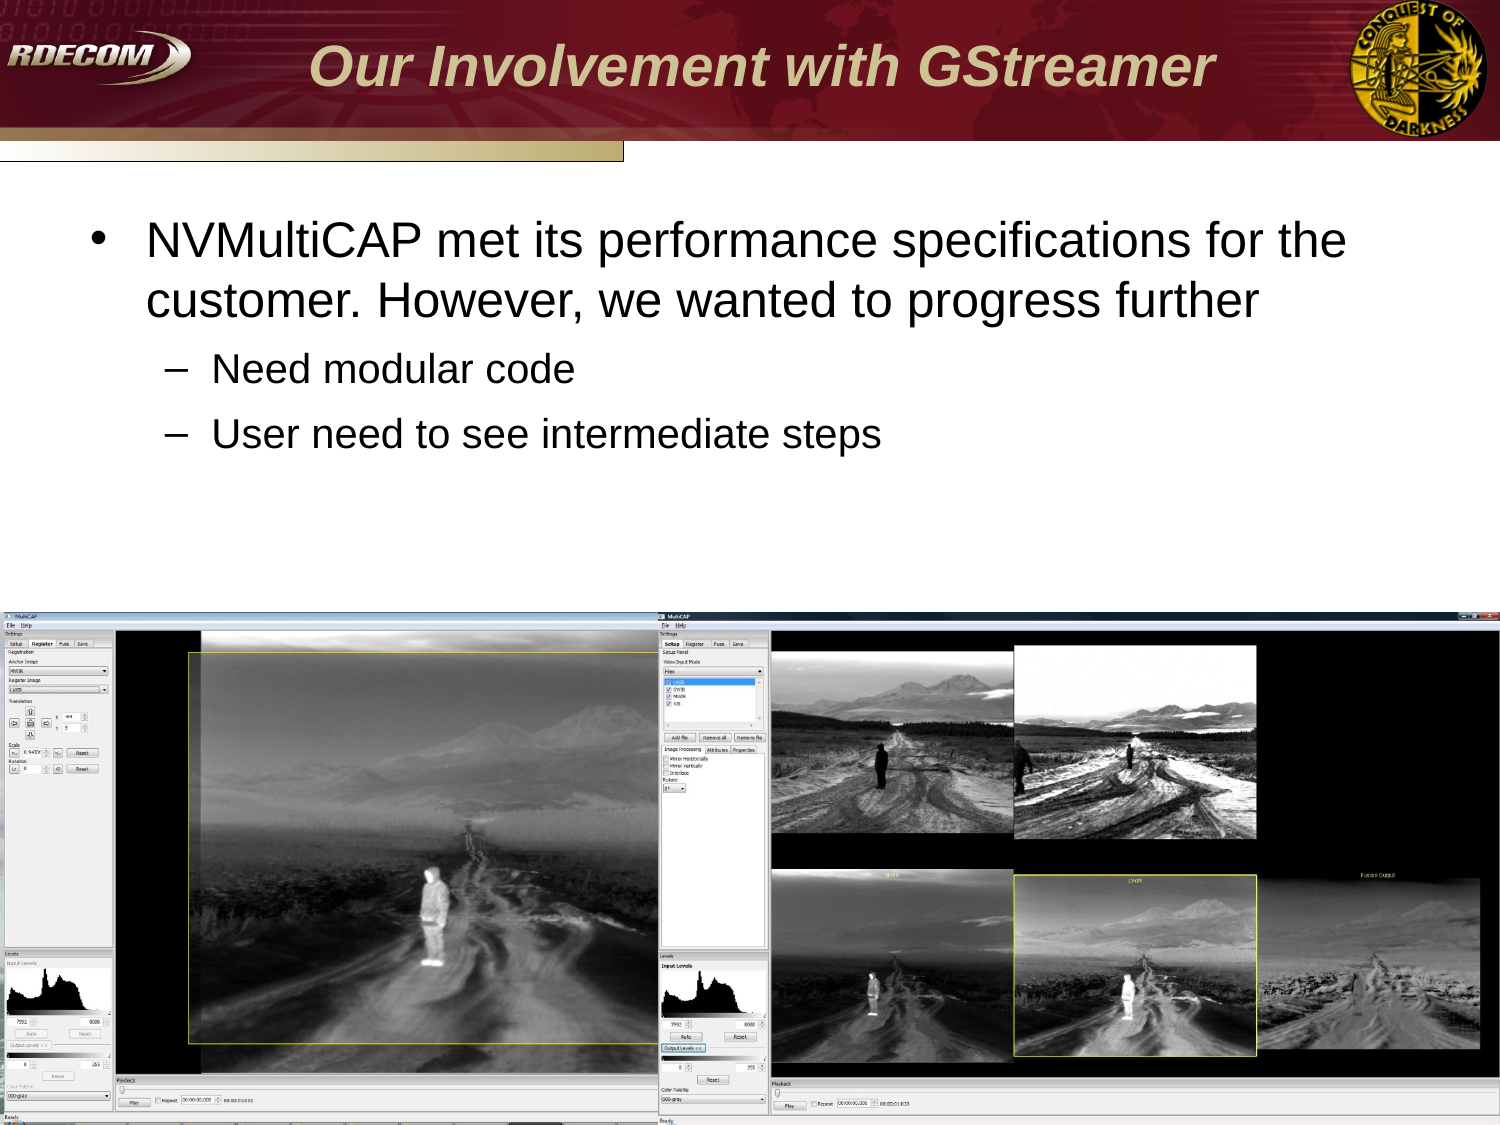

Our Involvement with GStreamer
NVMultiCAP met its performance specifications for the customer. However, we wanted to progress further
Need modular code
User need to see intermediate steps